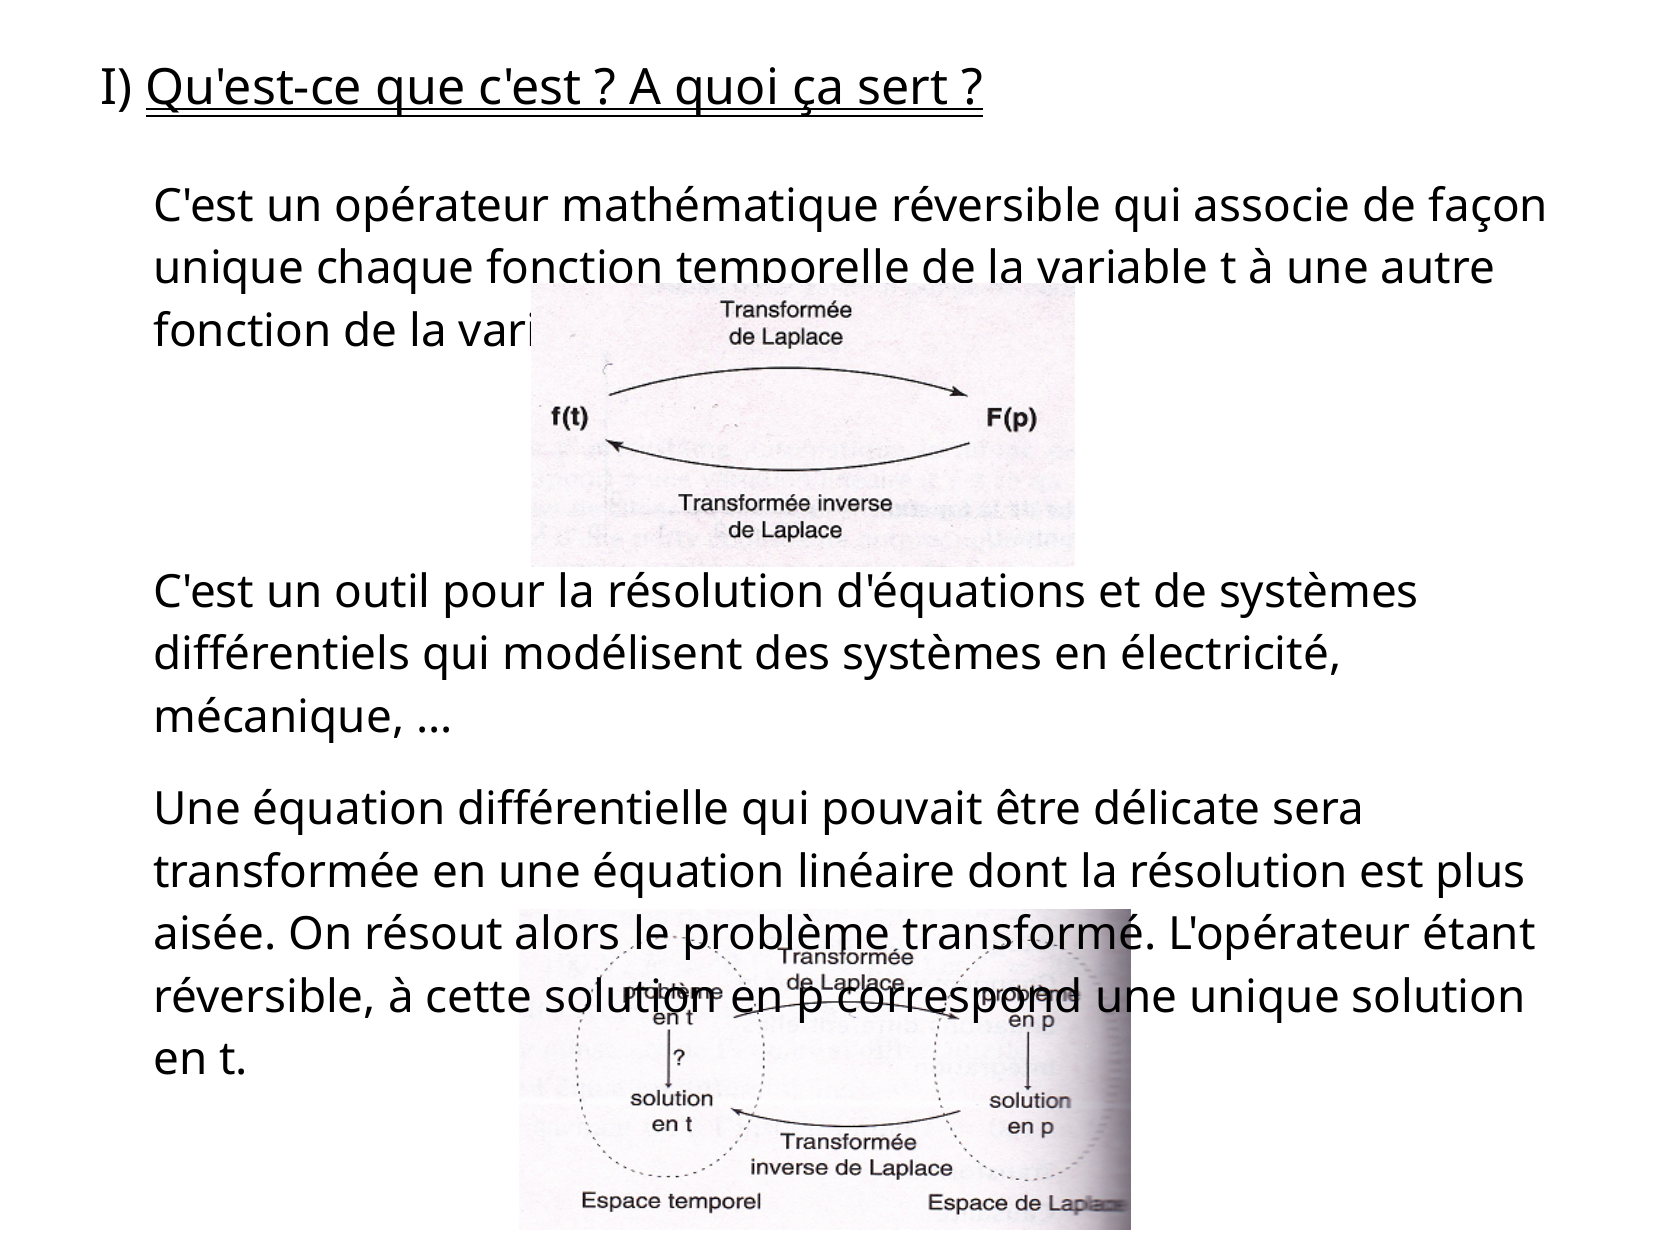

I) Qu'est-ce que c'est ? A quoi ça sert ?
C'est un opérateur mathématique réversible qui associe de façon unique chaque fonction temporelle de la variable t à une autre fonction de la variable p.
#
C'est un outil pour la résolution d'équations et de systèmes différentiels qui modélisent des systèmes en électricité, mécanique, …
Une équation différentielle qui pouvait être délicate sera transformée en une équation linéaire dont la résolution est plus aisée. On résout alors le problème transformé. L'opérateur étant réversible, à cette solution en p correspond une unique solution en t.